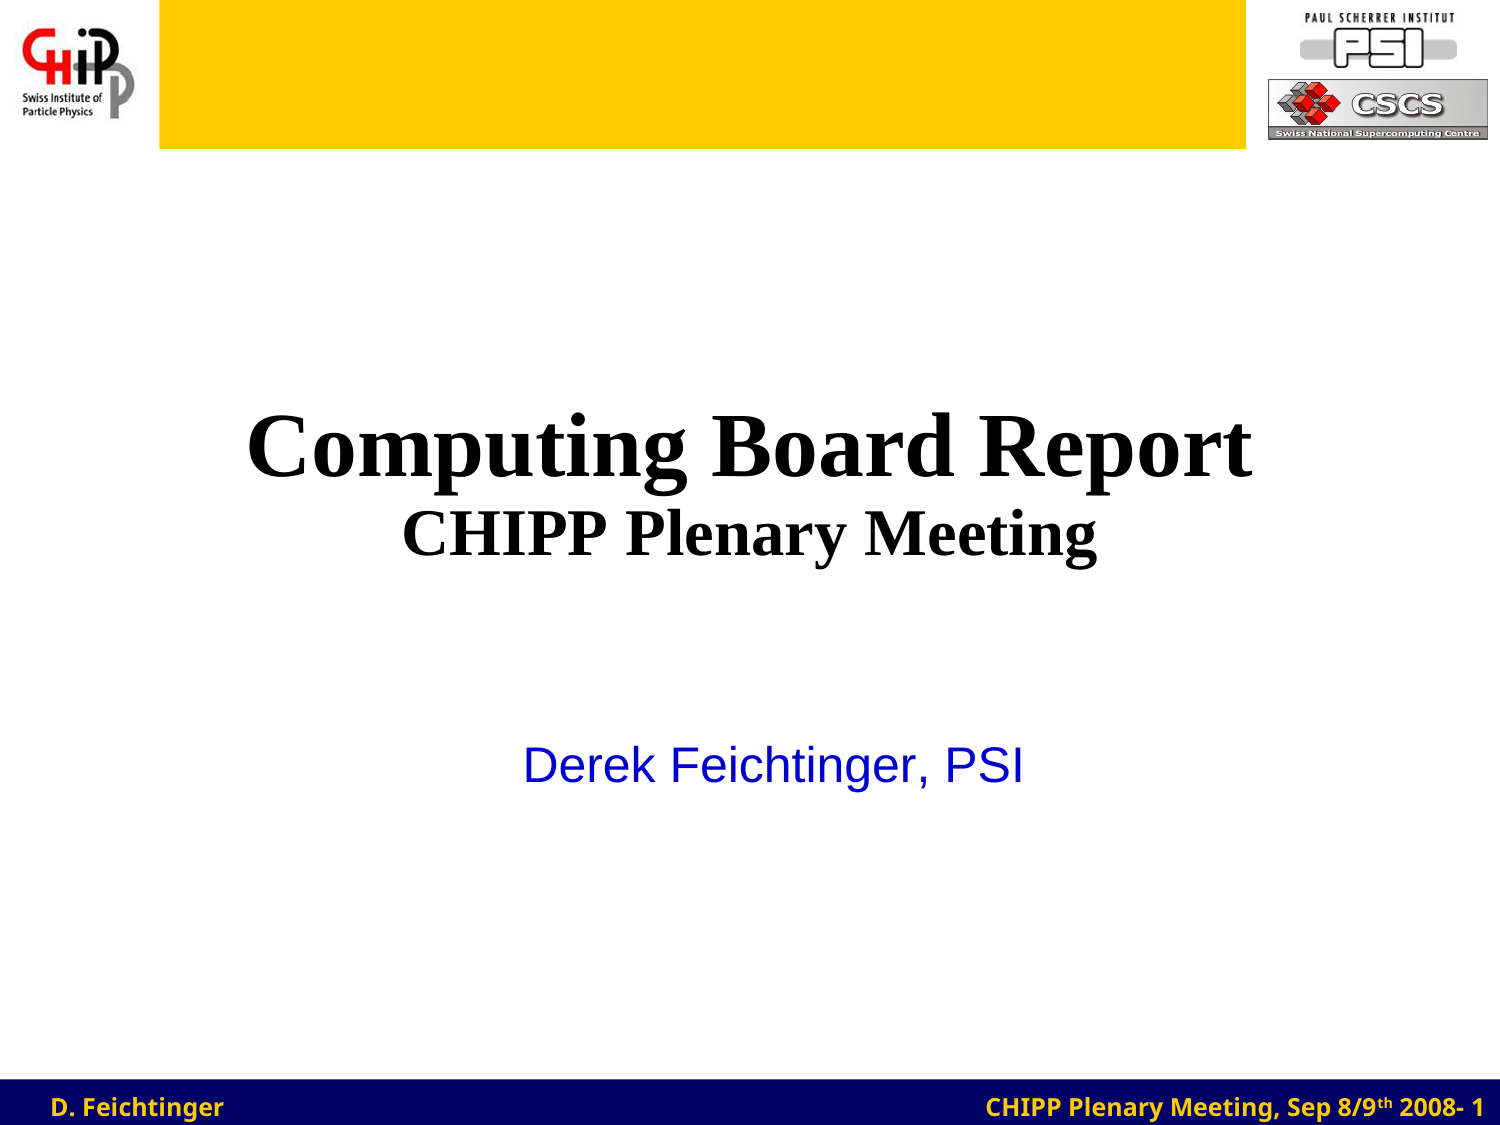

# Computing Board Report CHIPP Plenary Meeting
Derek Feichtinger, PSI